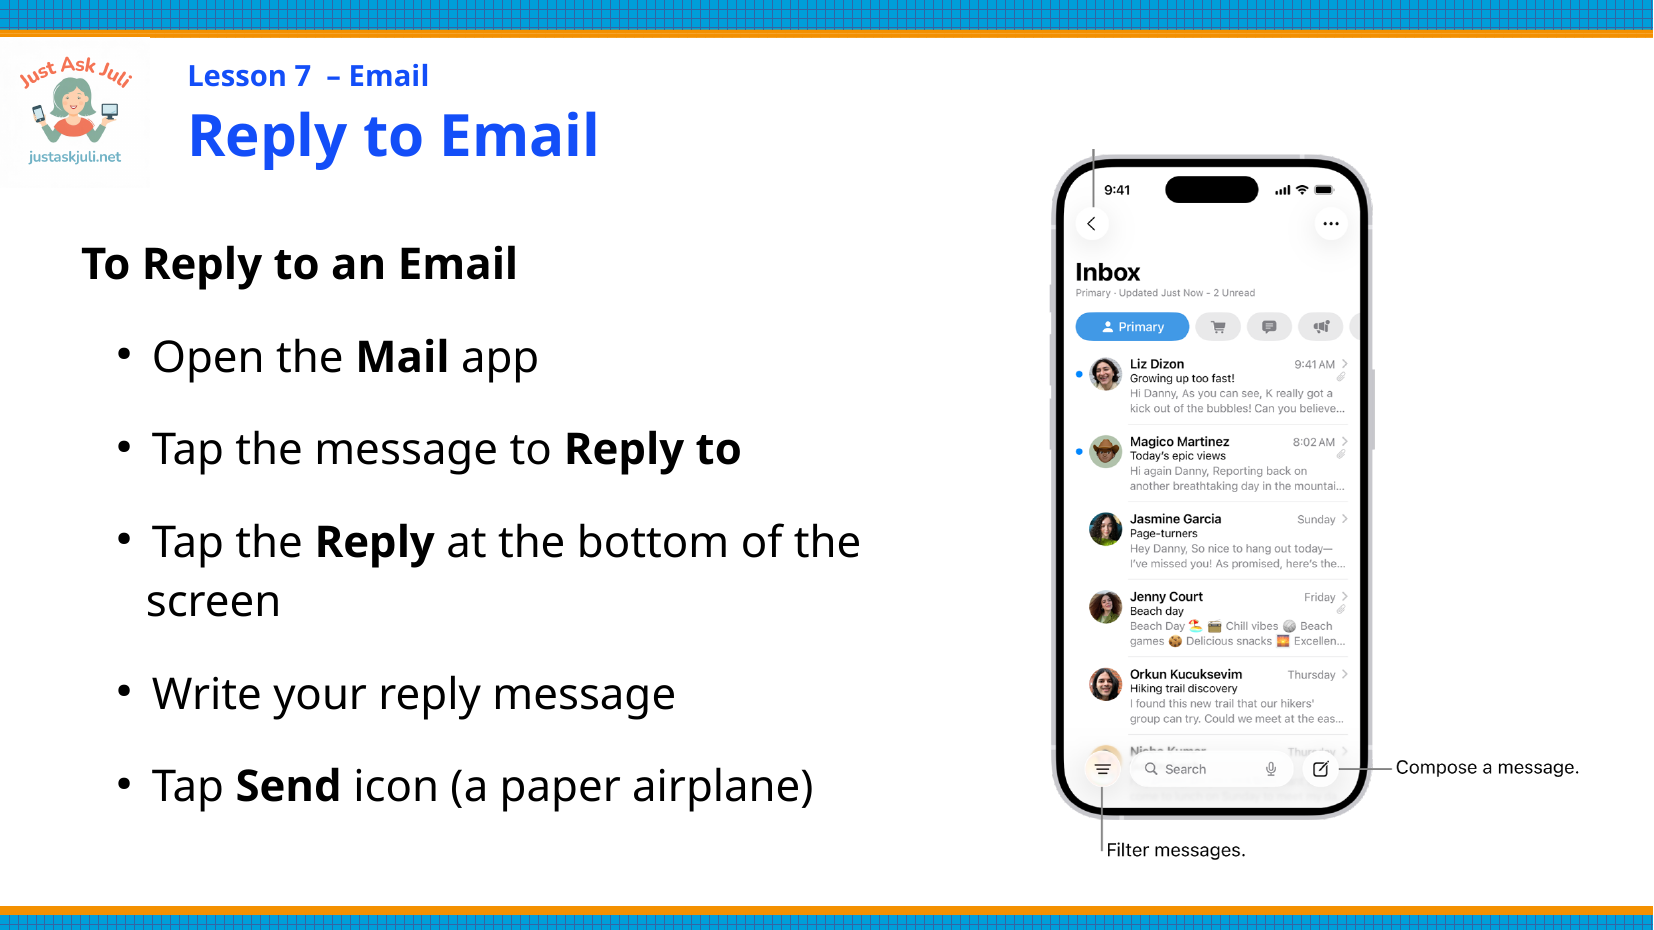

Lesson 7 – Email
Reply to Email
To Reply to an Email
Open the Mail app
Tap the message to Reply to
Tap the Reply at the bottom of the screen
Write your reply message
Tap Send icon (a paper airplane)